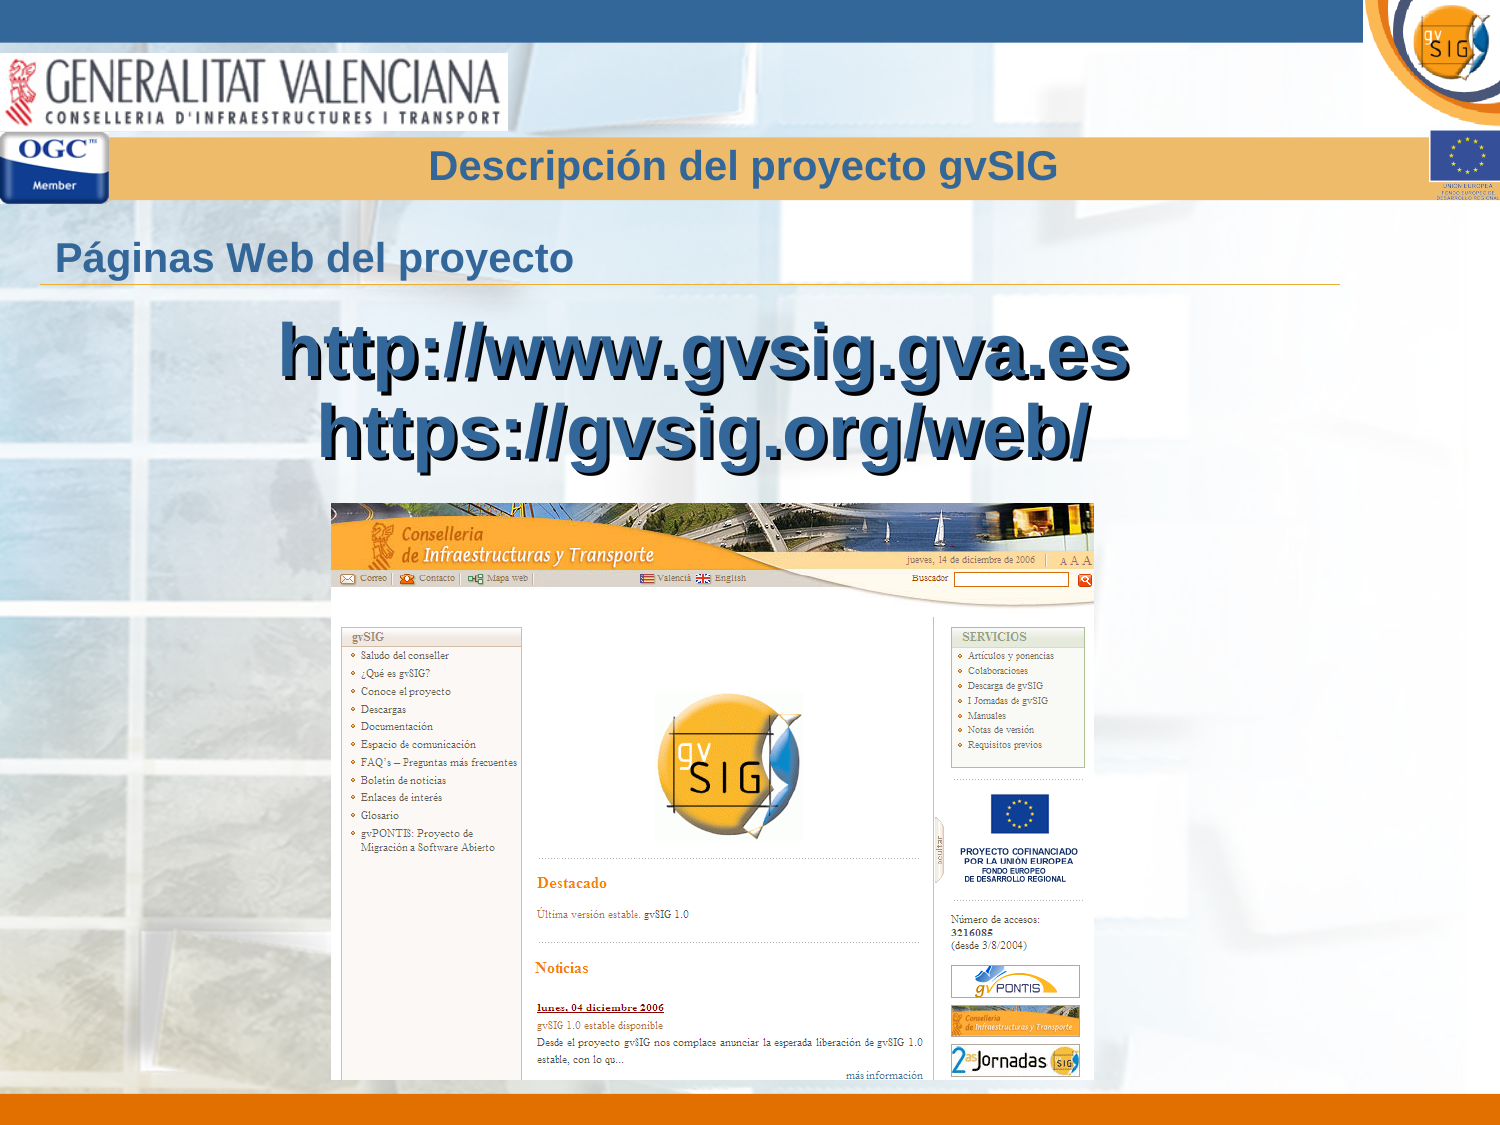

Descripción del proyecto gvSIG
Páginas Web del proyecto
http://www.gvsig.gva.es
https://gvsig.org/web/